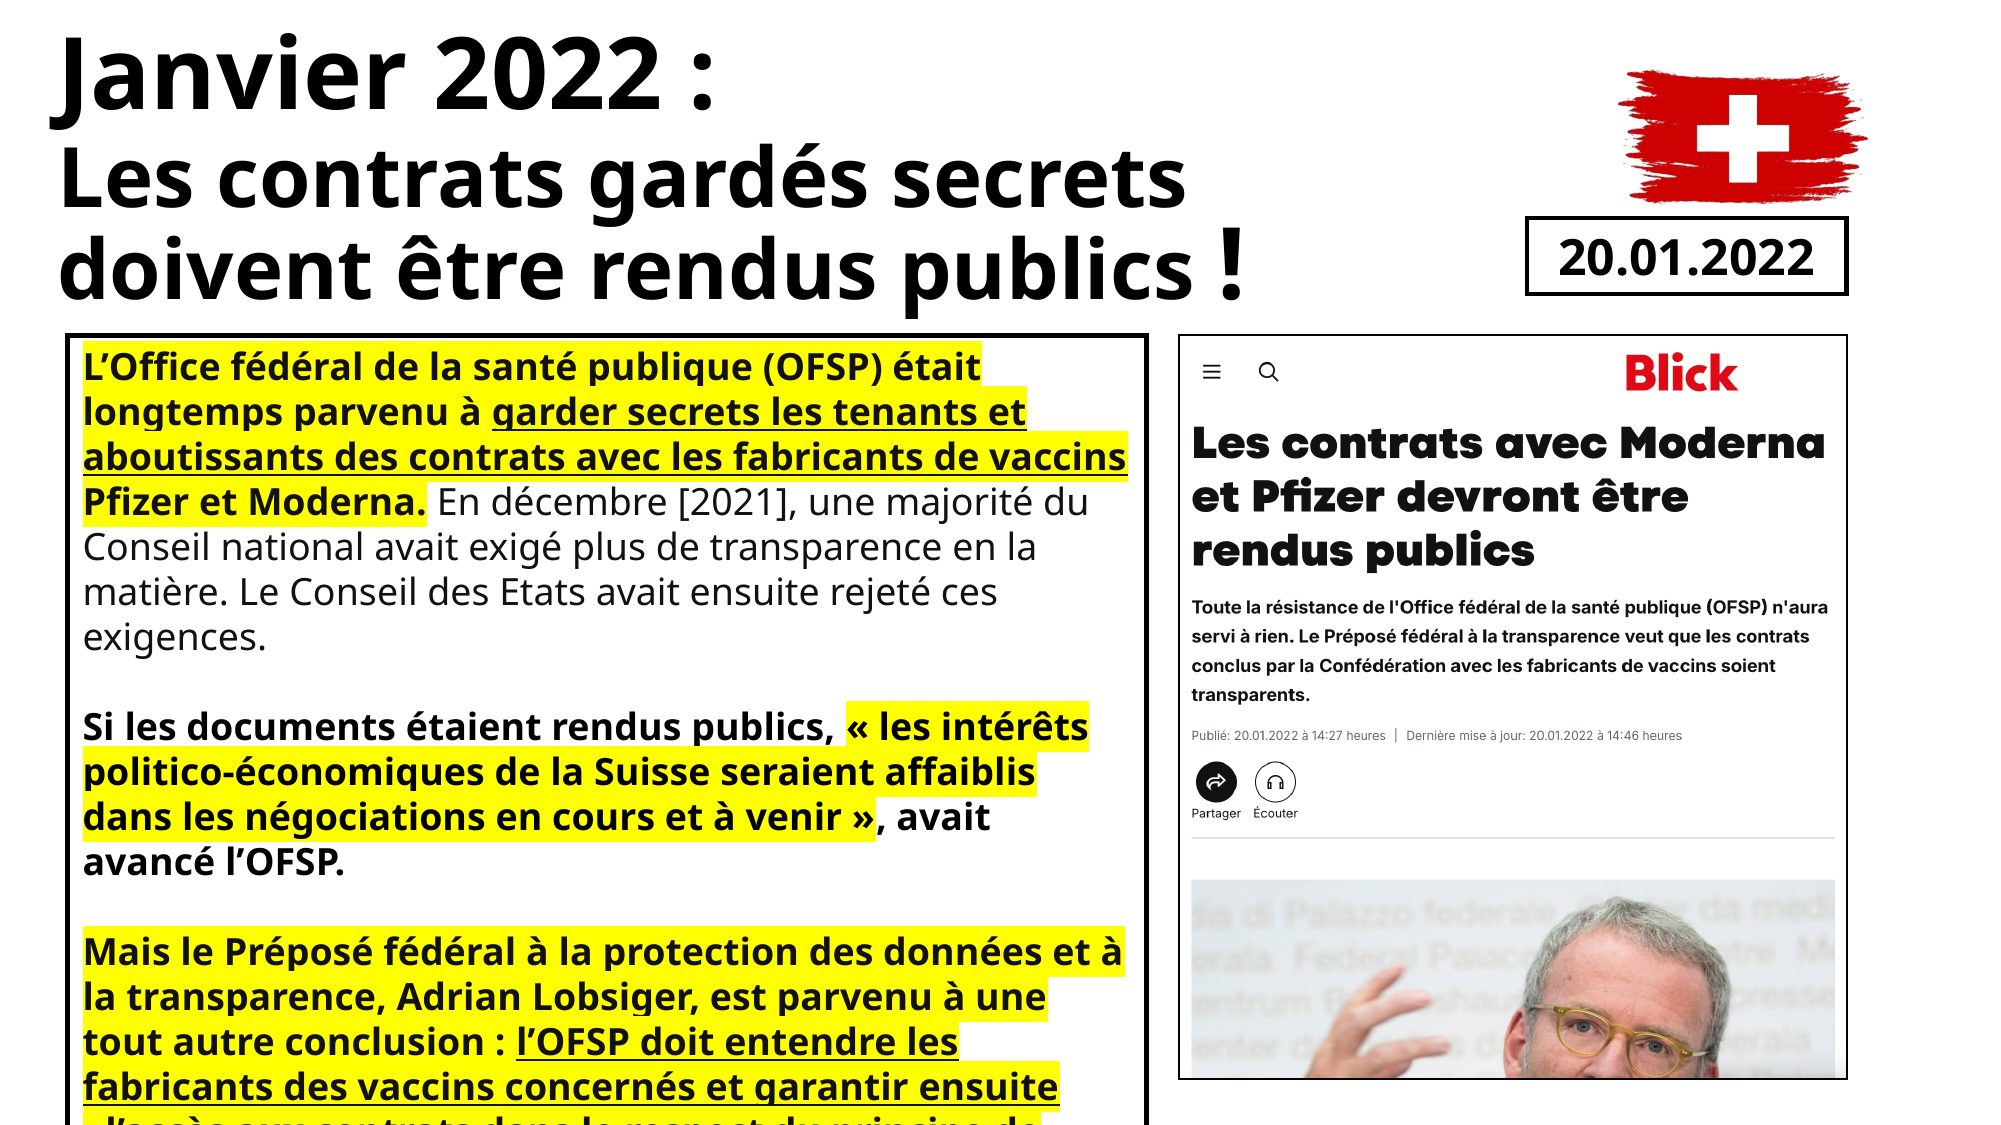

Janvier 2022 :
Les contrats gardés secrets doivent être rendus publics !
20.01.2022
L’Office fédéral de la santé publique (OFSP) était longtemps parvenu à garder secrets les tenants et aboutissants des contrats avec les fabricants de vaccins Pfizer et Moderna. En décembre [2021], une majorité du Conseil national avait exigé plus de transparence en la matière. Le Conseil des Etats avait ensuite rejeté ces exigences.
Si les documents étaient rendus publics, « les intérêts politico-économiques de la Suisse seraient affaiblis dans les négociations en cours et à venir », avait avancé l’OFSP.
Mais le Préposé fédéral à la protection des données et à la transparence, Adrian Lobsiger, est parvenu à une tout autre conclusion : l’OFSP doit entendre les fabricants des vaccins concernés et garantir ensuite «l’accès aux contrats dans le respect du principe de proportionnalité».